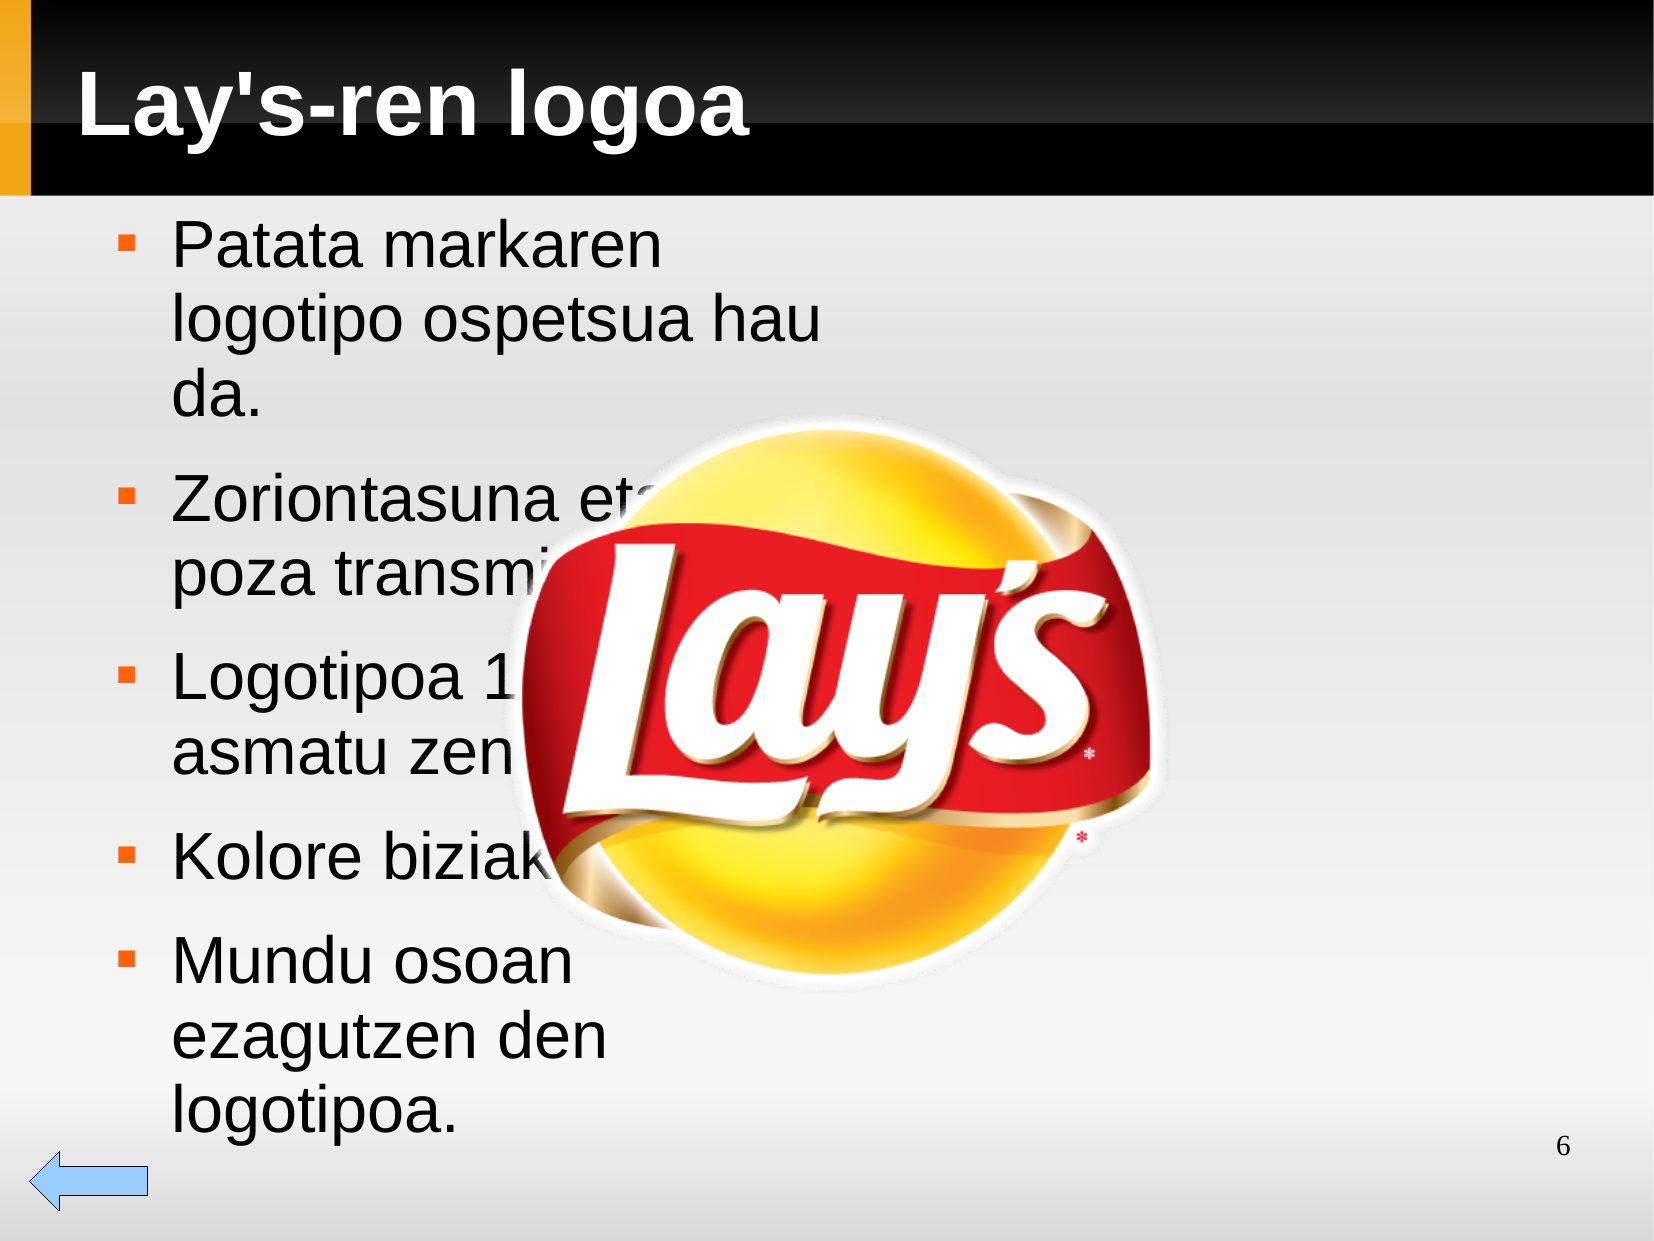

# Lay's-ren logoa
Patata markaren logotipo ospetsua hau da.
Zoriontasuna eta poza transmititzen du.
Logotipoa 1956an asmatu zen.
Kolore biziak.
Mundu osoan ezagutzen den logotipoa.
6